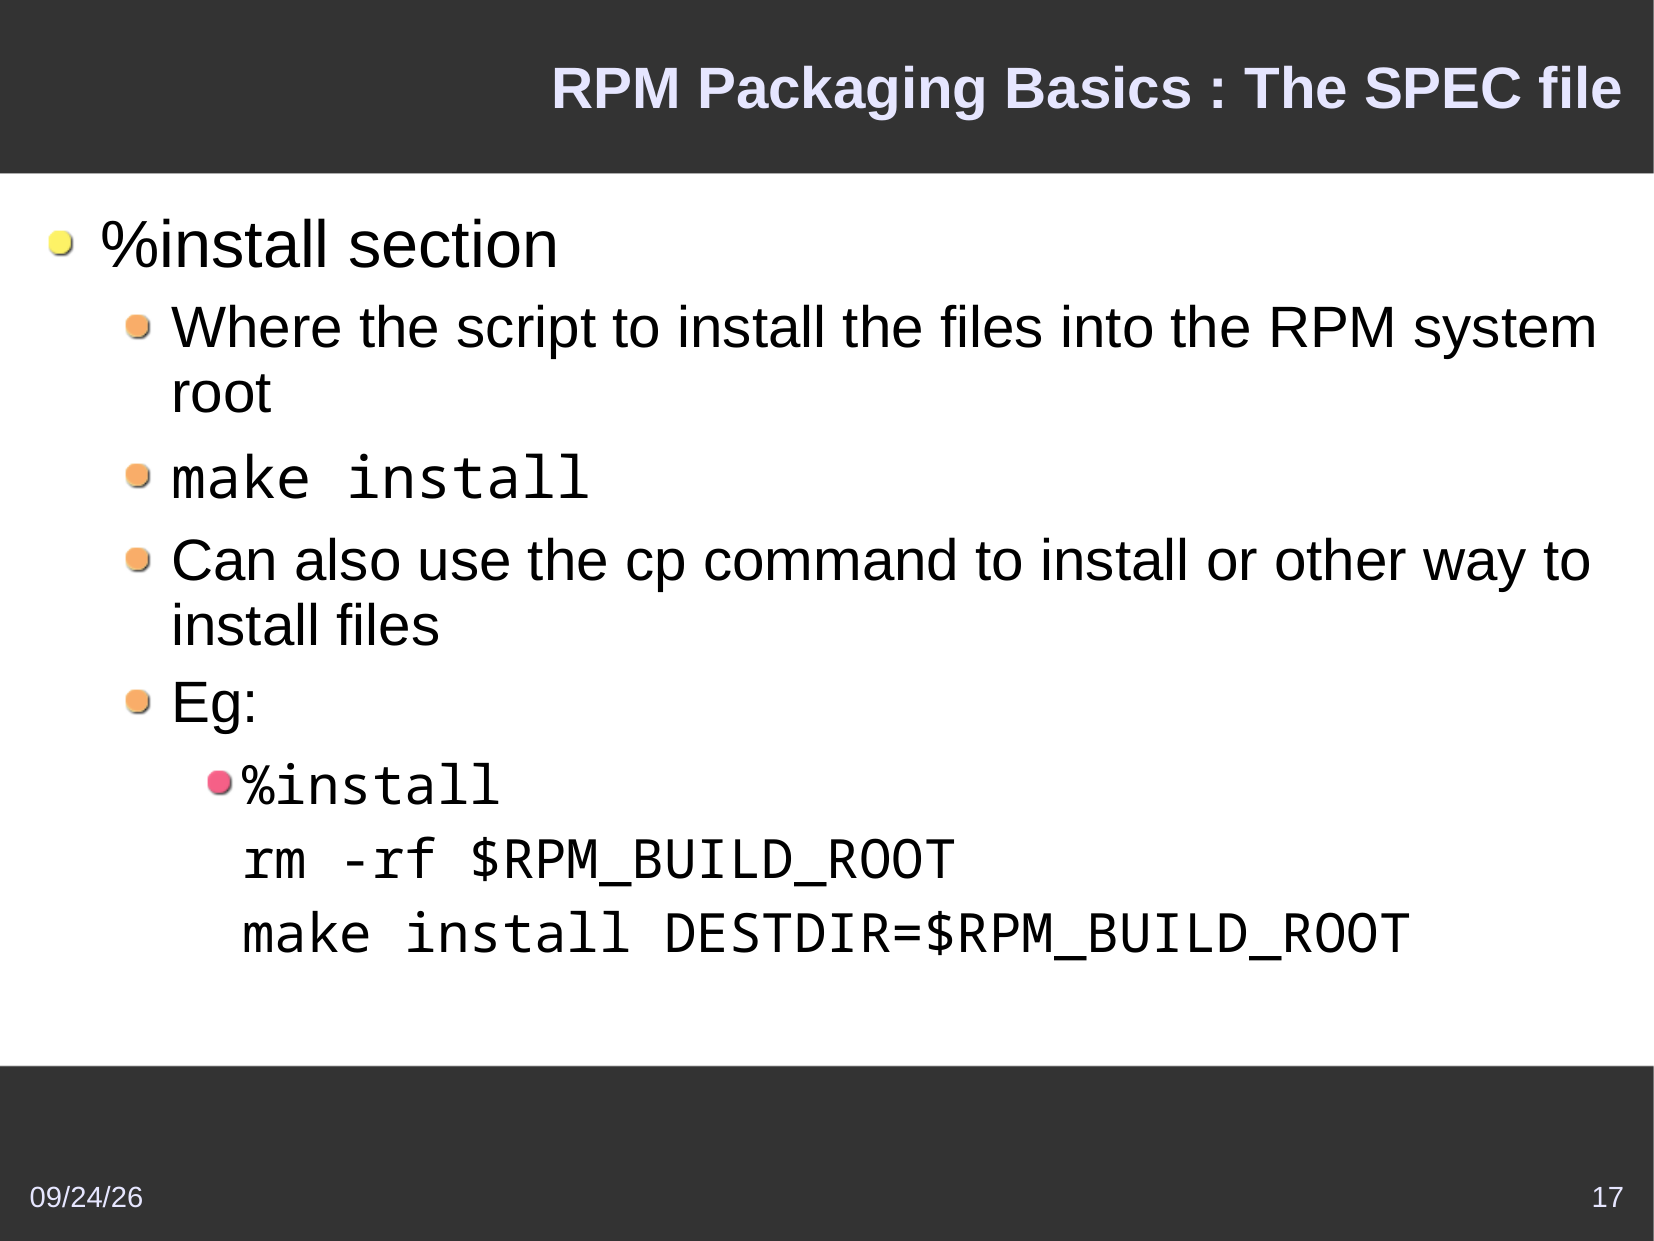

# RPM Packaging Basics : The SPEC file
%install section
Where the script to install the files into the RPM system root
make install
Can also use the cp command to install or other way to install files
Eg:
%install
rm -rf $RPM_BUILD_ROOT
make install DESTDIR=$RPM_BUILD_ROOT
17